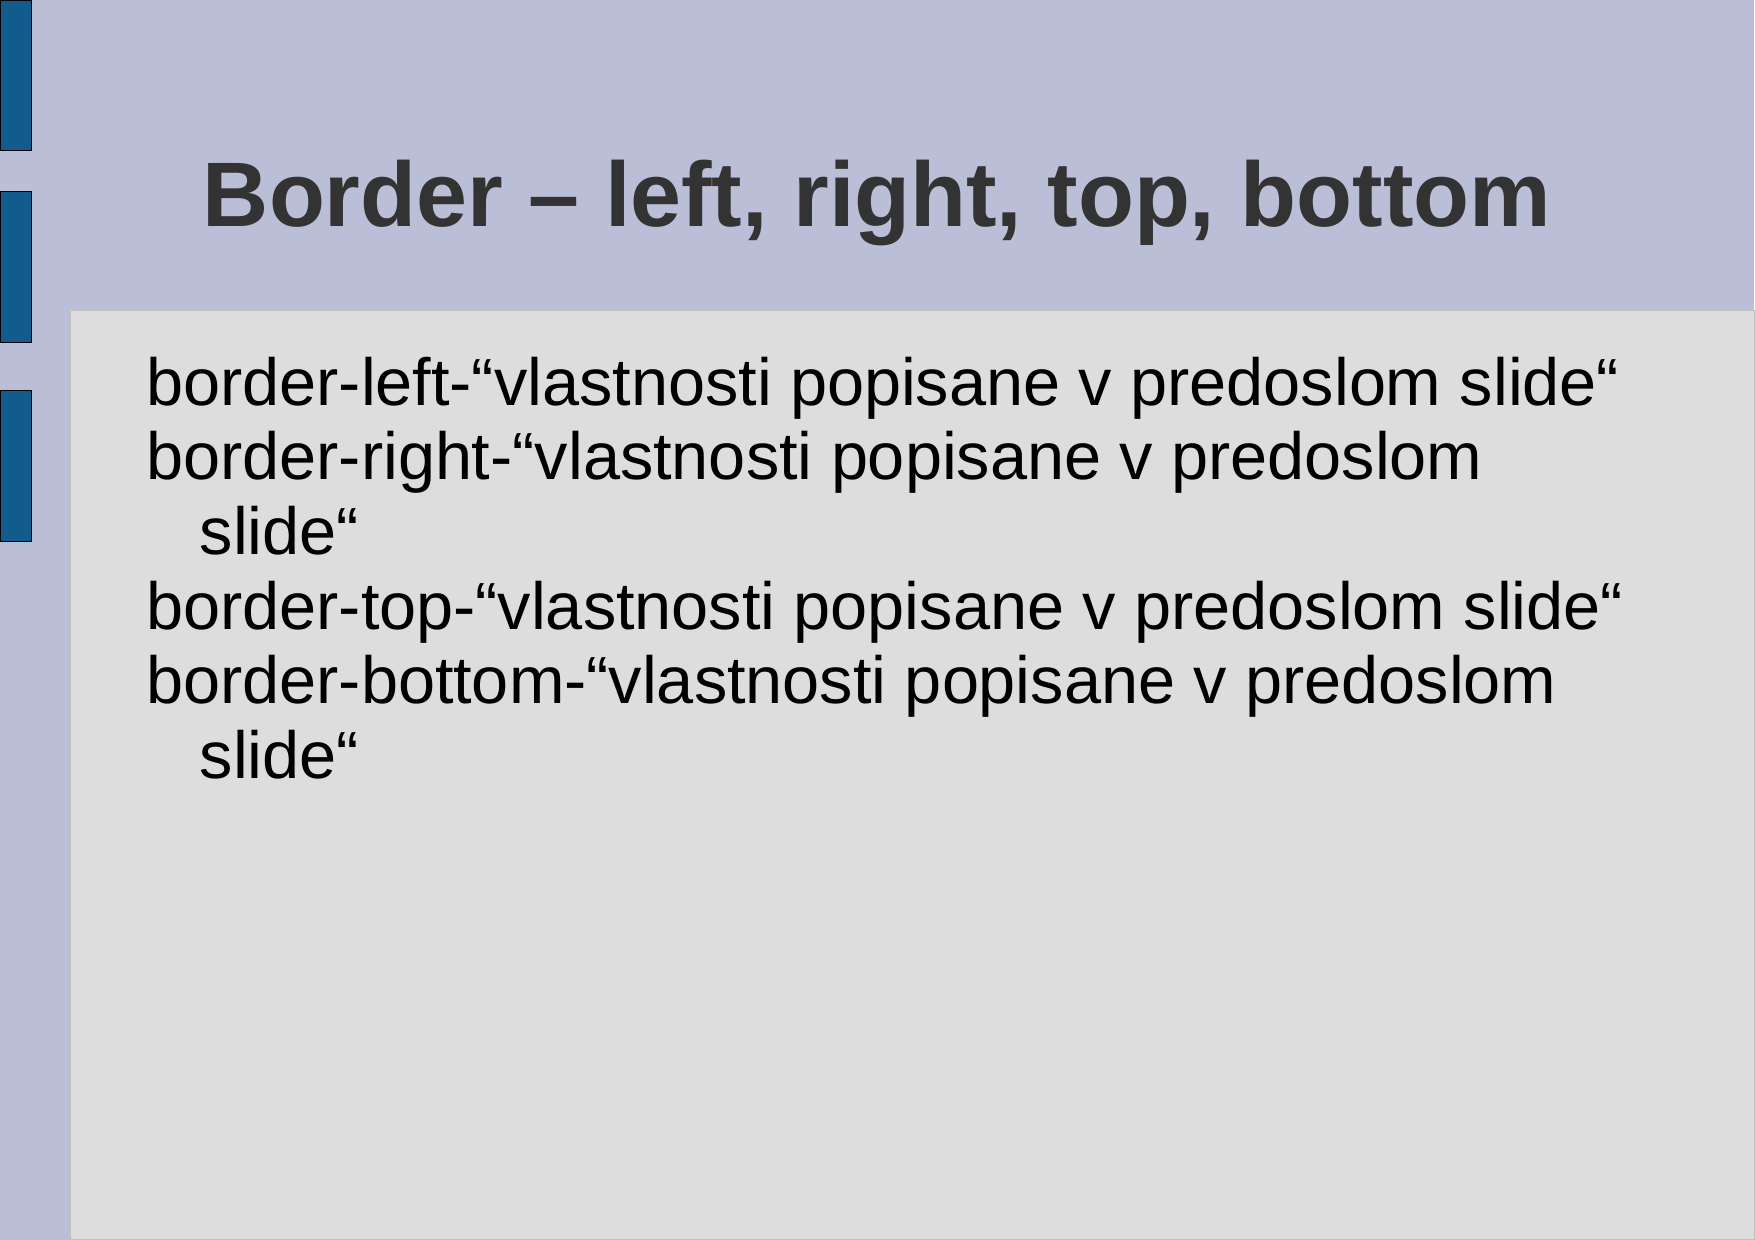

# Border – left, right, top, bottom
border-left-“vlastnosti popisane v predoslom slide“
border-right-“vlastnosti popisane v predoslom slide“
border-top-“vlastnosti popisane v predoslom slide“
border-bottom-“vlastnosti popisane v predoslom slide“